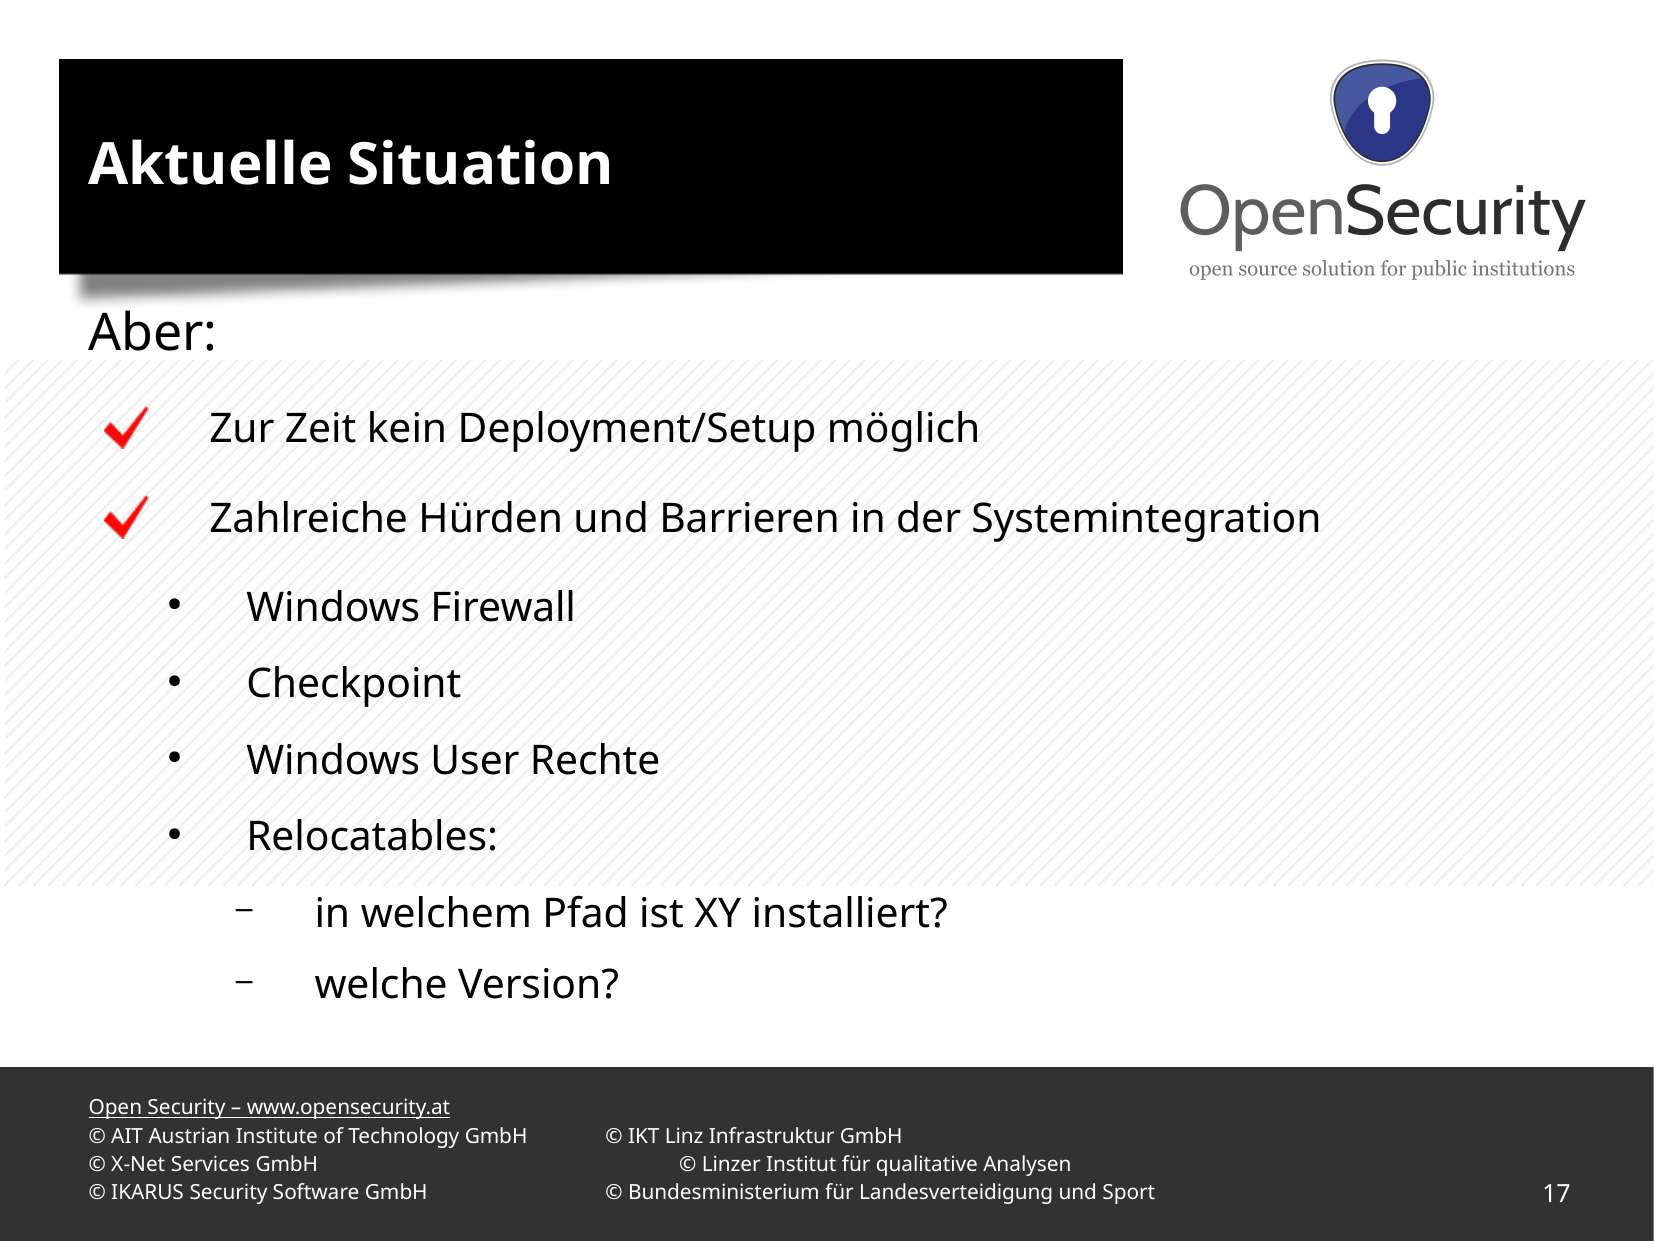

# Aktuelle Situation
Aber:
Zur Zeit kein Deployment/Setup möglich
Zahlreiche Hürden und Barrieren in der Systemintegration
Windows Firewall
Checkpoint
Windows User Rechte
Relocatables:
in welchem Pfad ist XY installiert?
welche Version?
17